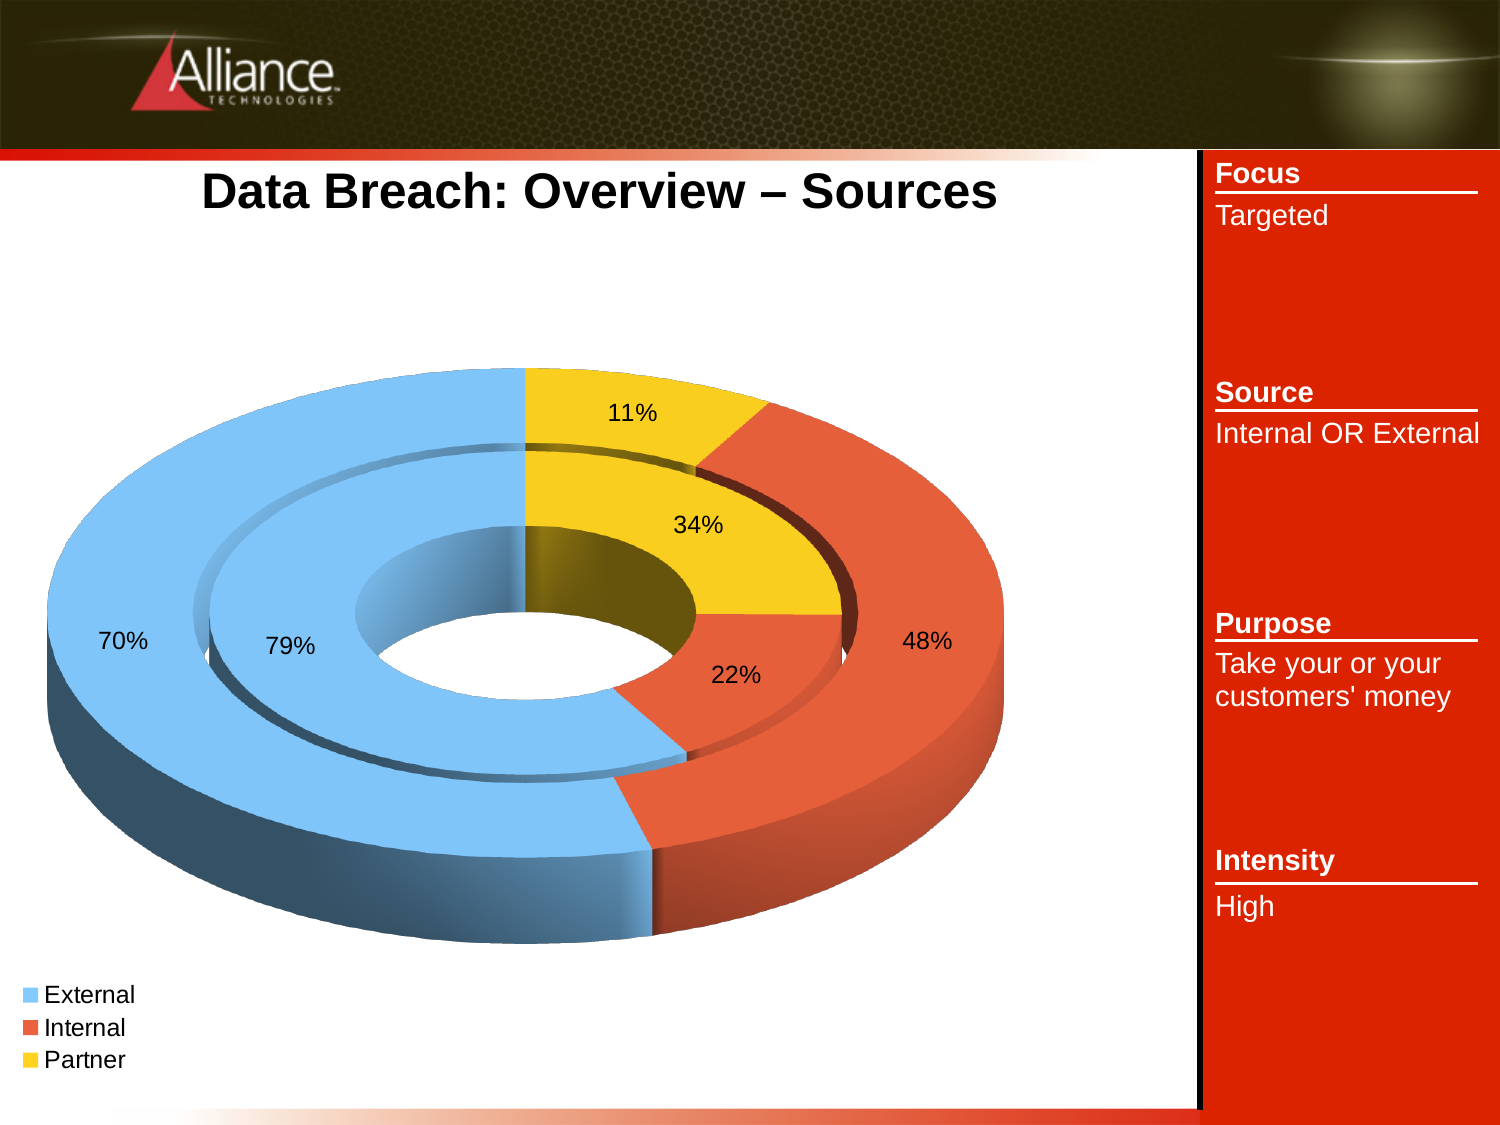

Focus
Data Breach: Overview – Sources
Targeted
### Chart
| Category | 2009 | 2008 |
|---|---|---|
| External | 0.7 | 0.79 |
| Internal | 0.48 | 0.22 |
| Partner | 0.11 | 0.34 |Source
Internal OR External
Purpose
Take your or your customers' money
Intensity
High